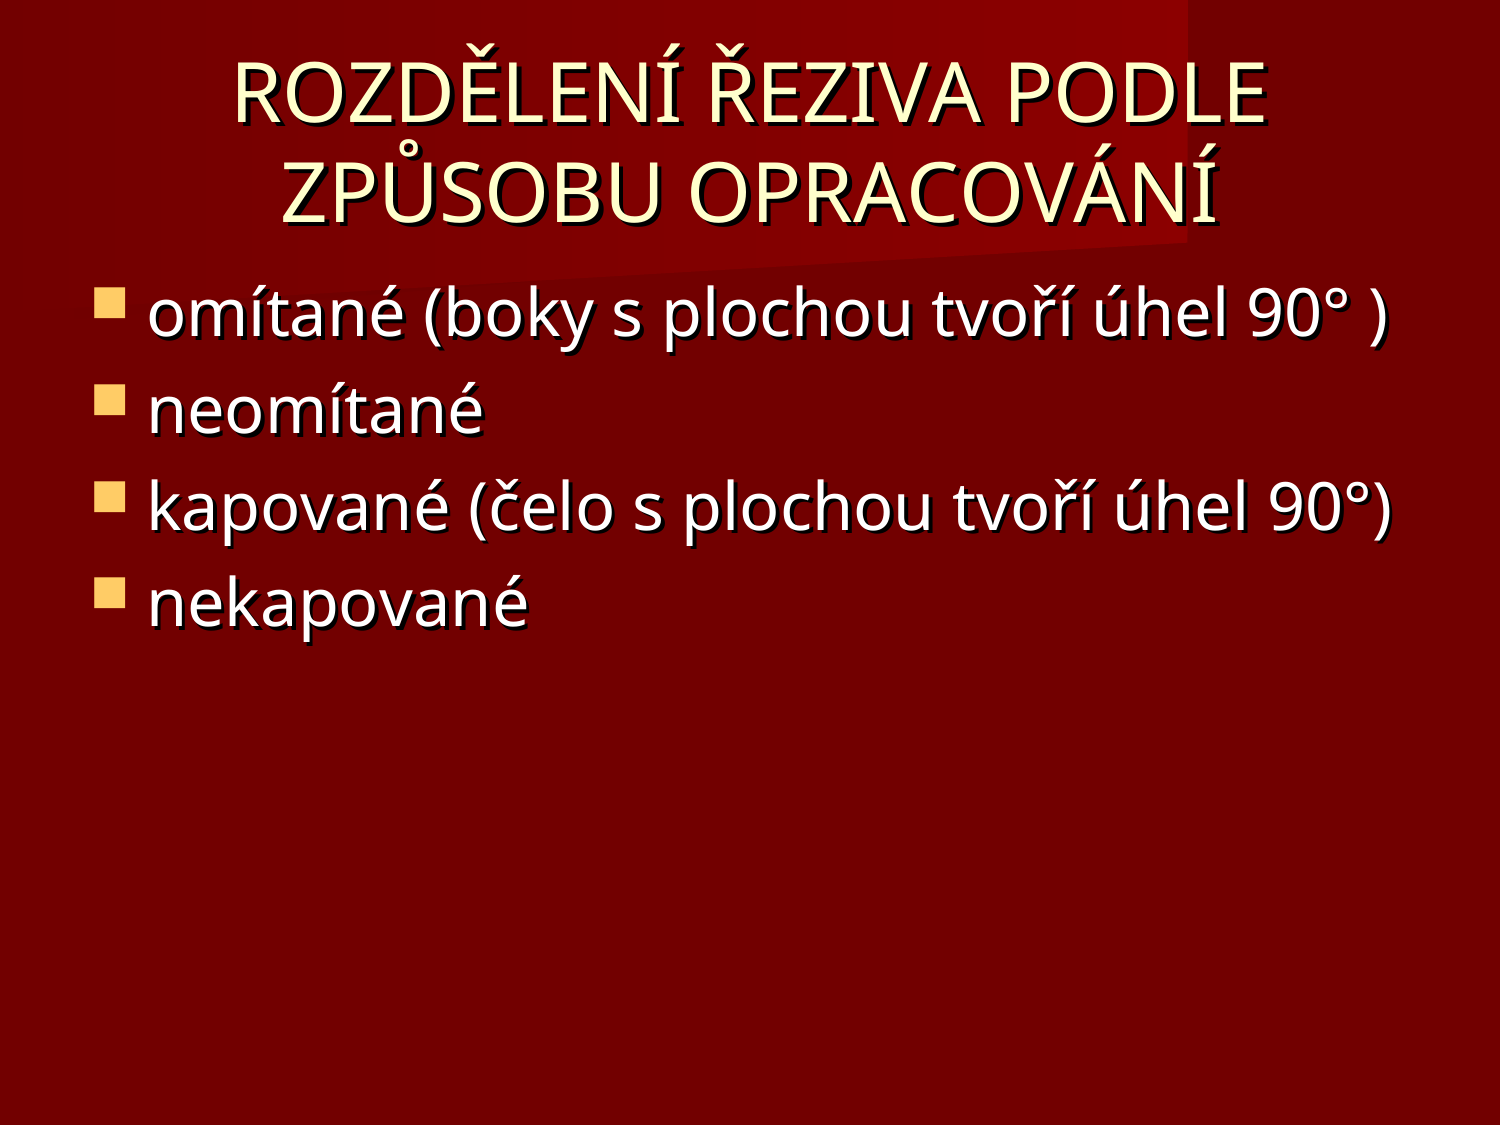

# ROZDĚLENÍ ŘEZIVA PODLE ZPŮSOBU OPRACOVÁNÍ
omítané (boky s plochou tvoří úhel 90° )
neomítané
kapované (čelo s plochou tvoří úhel 90°)
nekapované